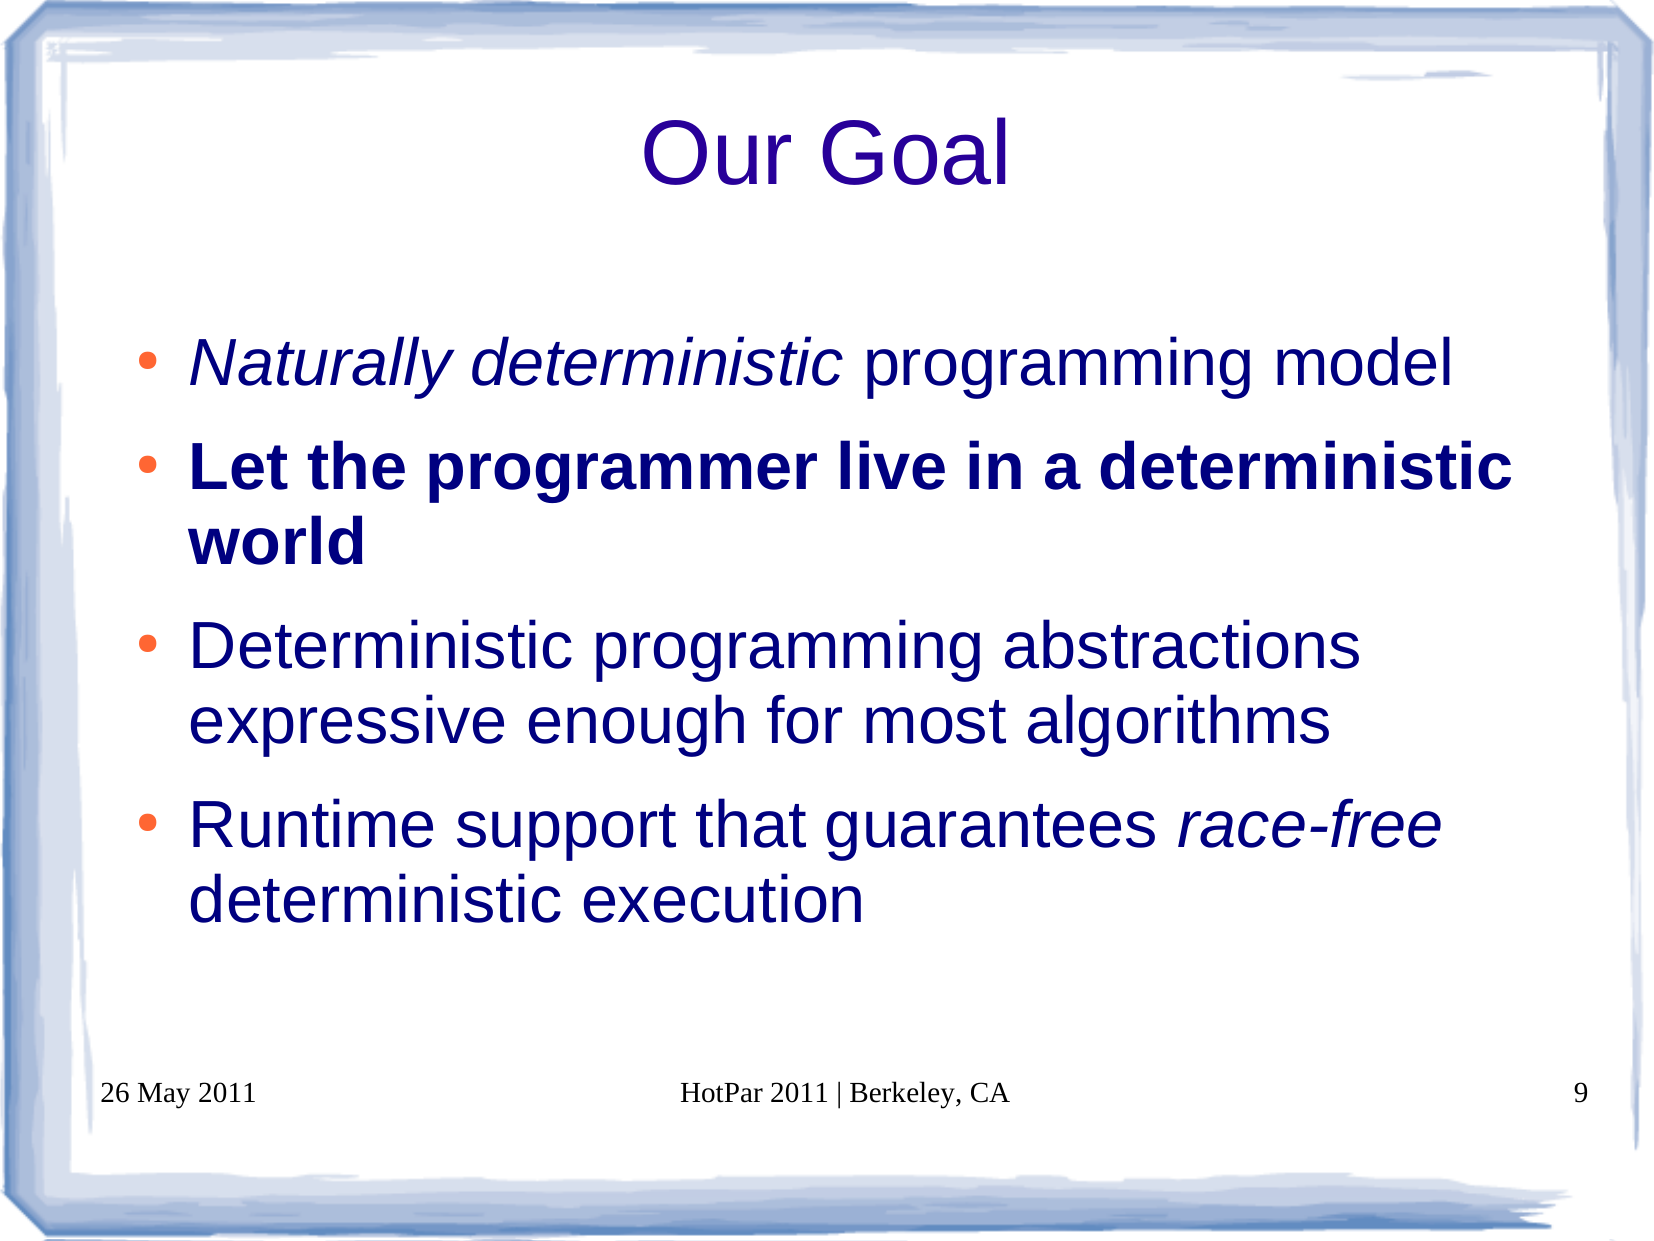

# Our Goal
Naturally deterministic programming model
Let the programmer live in a deterministic world
Deterministic programming abstractions expressive enough for most algorithms
Runtime support that guarantees race-free deterministic execution
26 May 2011
HotPar 2011 | Berkeley, CA
9